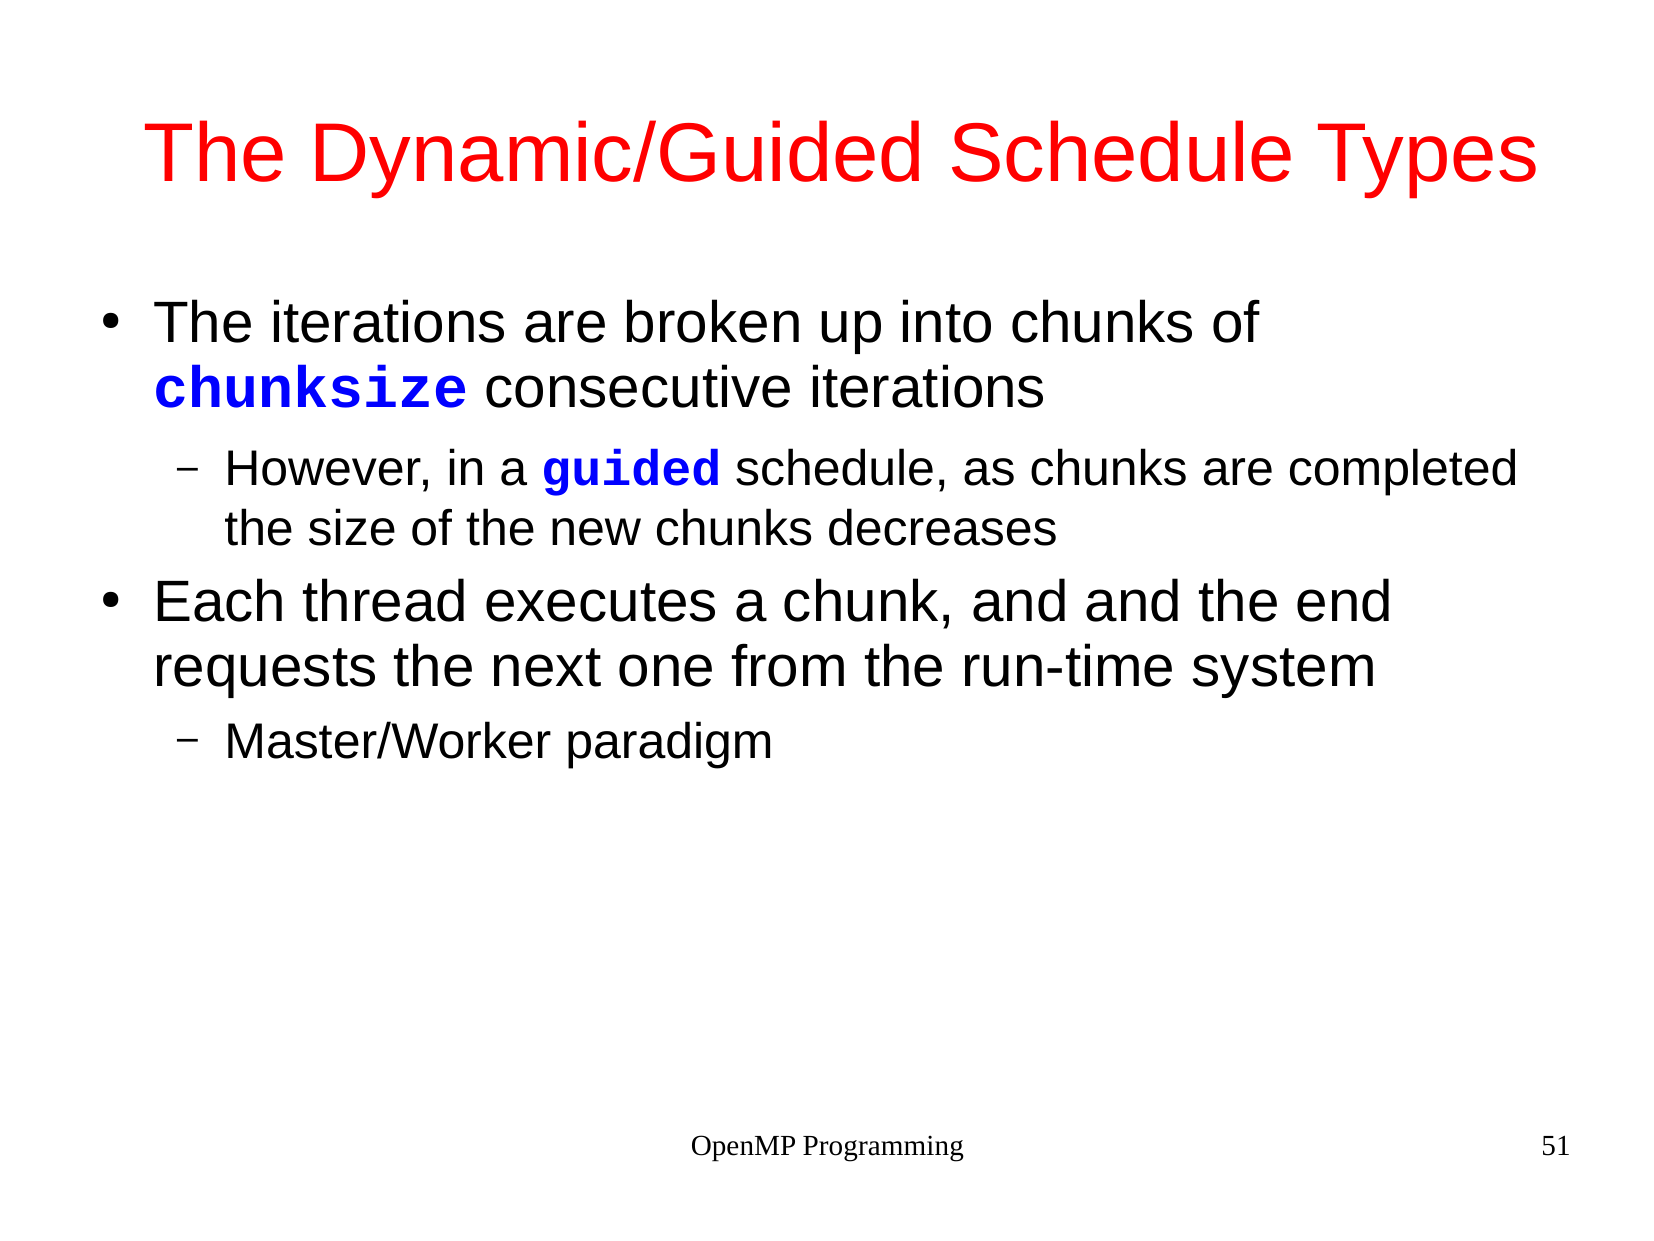

The Dynamic/Guided Schedule Types
# The iterations are broken up into chunks of chunksize consecutive iterations
However, in a guided schedule, as chunks are completed the size of the new chunks decreases
Each thread executes a chunk, and and the end requests the next one from the run-time system
Master/Worker paradigm
OpenMP Programming
51